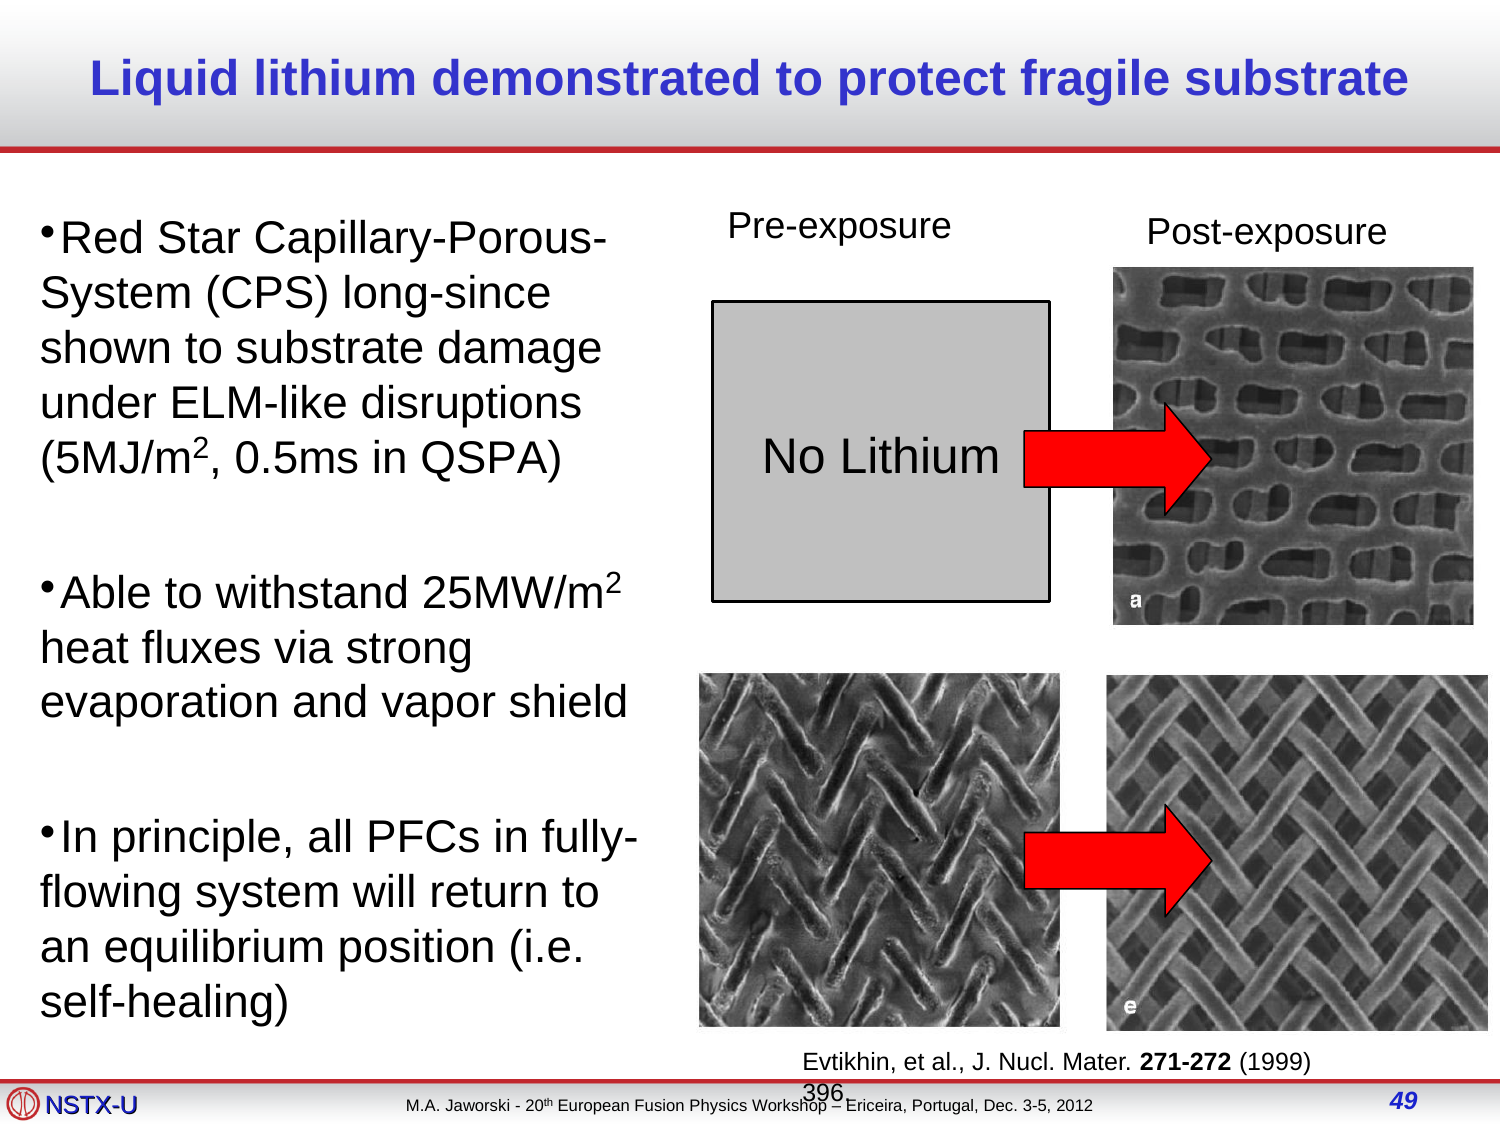

# Liquid lithium demonstrated to protect fragile substrate
Pre-exposure
Post-exposure
Red Star Capillary-Porous-System (CPS) long-since shown to substrate damage under ELM-like disruptions (5MJ/m2, 0.5ms in QSPA)
Able to withstand 25MW/m2 heat fluxes via strong evaporation and vapor shield
In principle, all PFCs in fully-flowing system will return to an equilibrium position (i.e. self-healing)
No Lithium
Evtikhin, et al., J. Nucl. Mater. 271-272 (1999) 396.